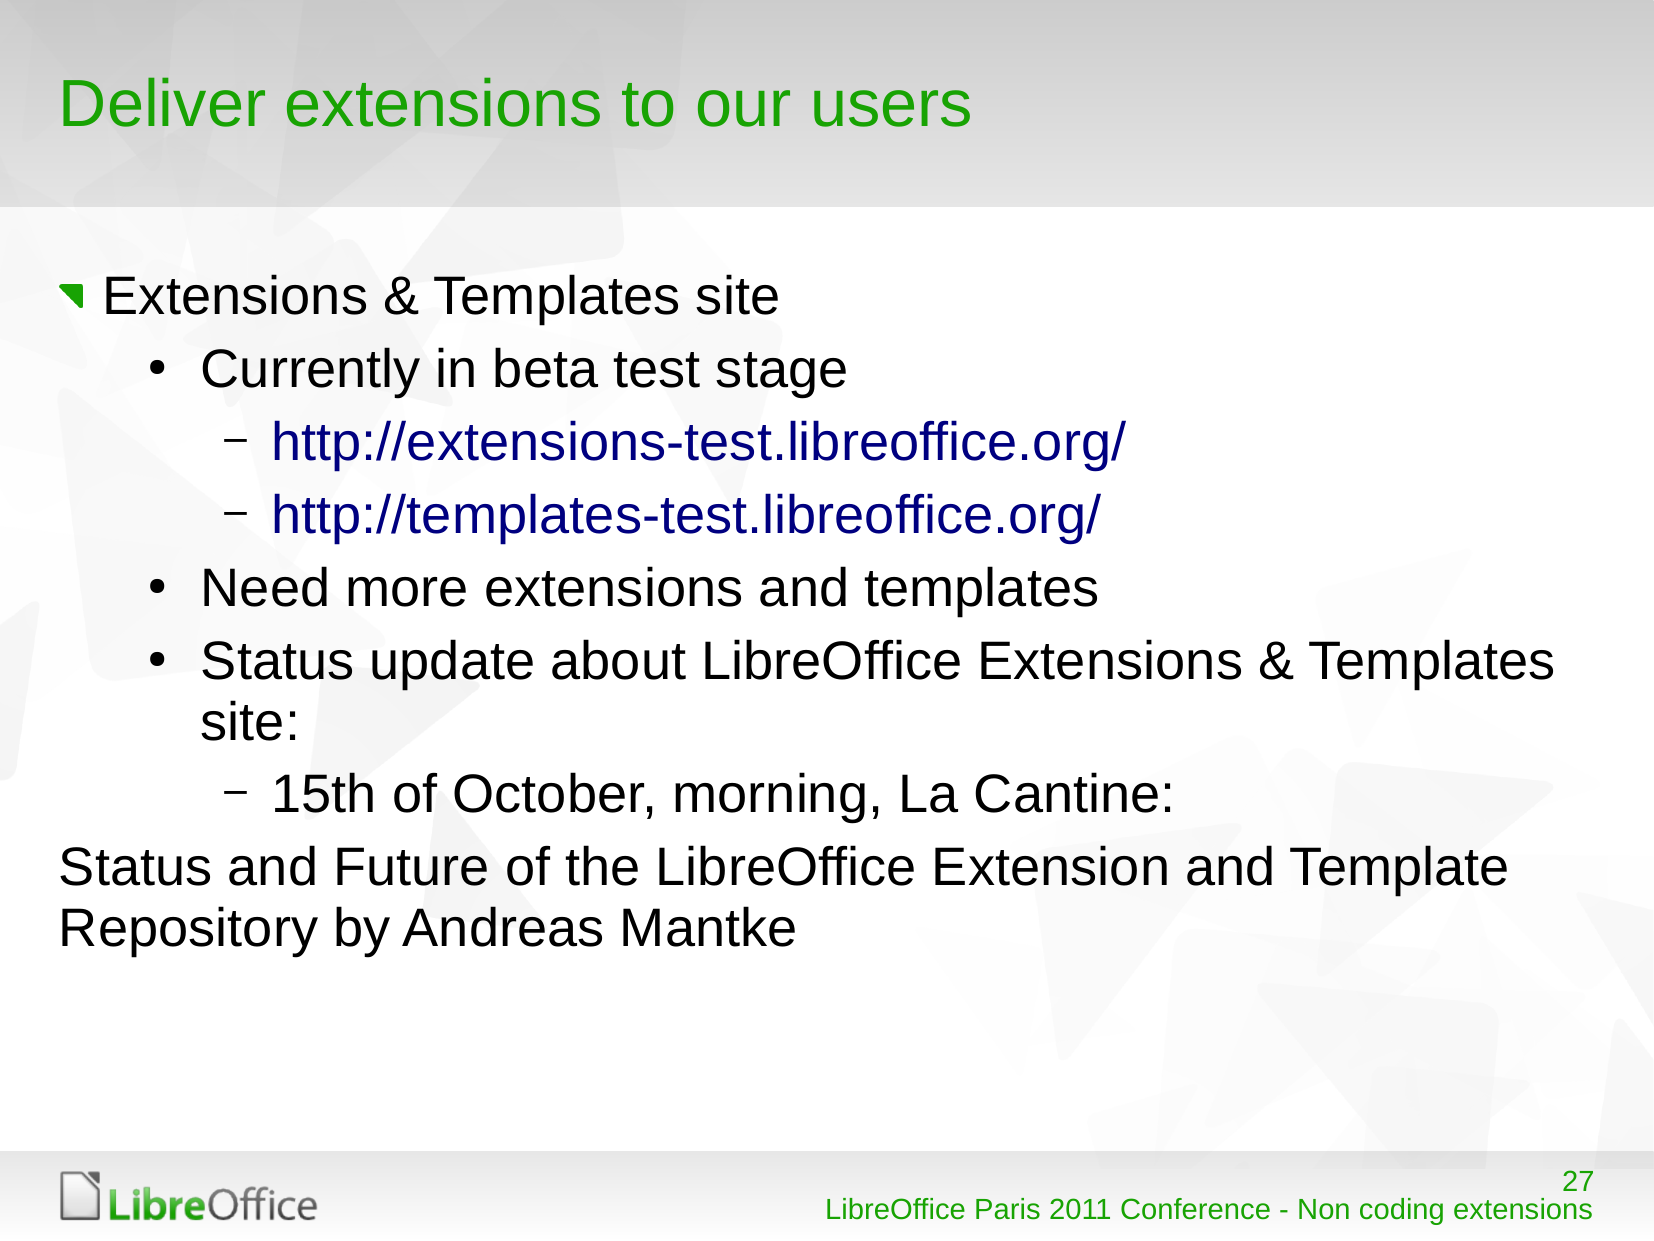

# Deliver extensions to our users
Extensions & Templates site
Currently in beta test stage
http://extensions-test.libreoffice.org/
http://templates-test.libreoffice.org/
Need more extensions and templates
Status update about LibreOffice Extensions & Templates site:
15th of October, morning, La Cantine:
Status and Future of the LibreOffice Extension and Template Repository by Andreas Mantke
27
LibreOffice Paris 2011 Conference - Non coding extensions